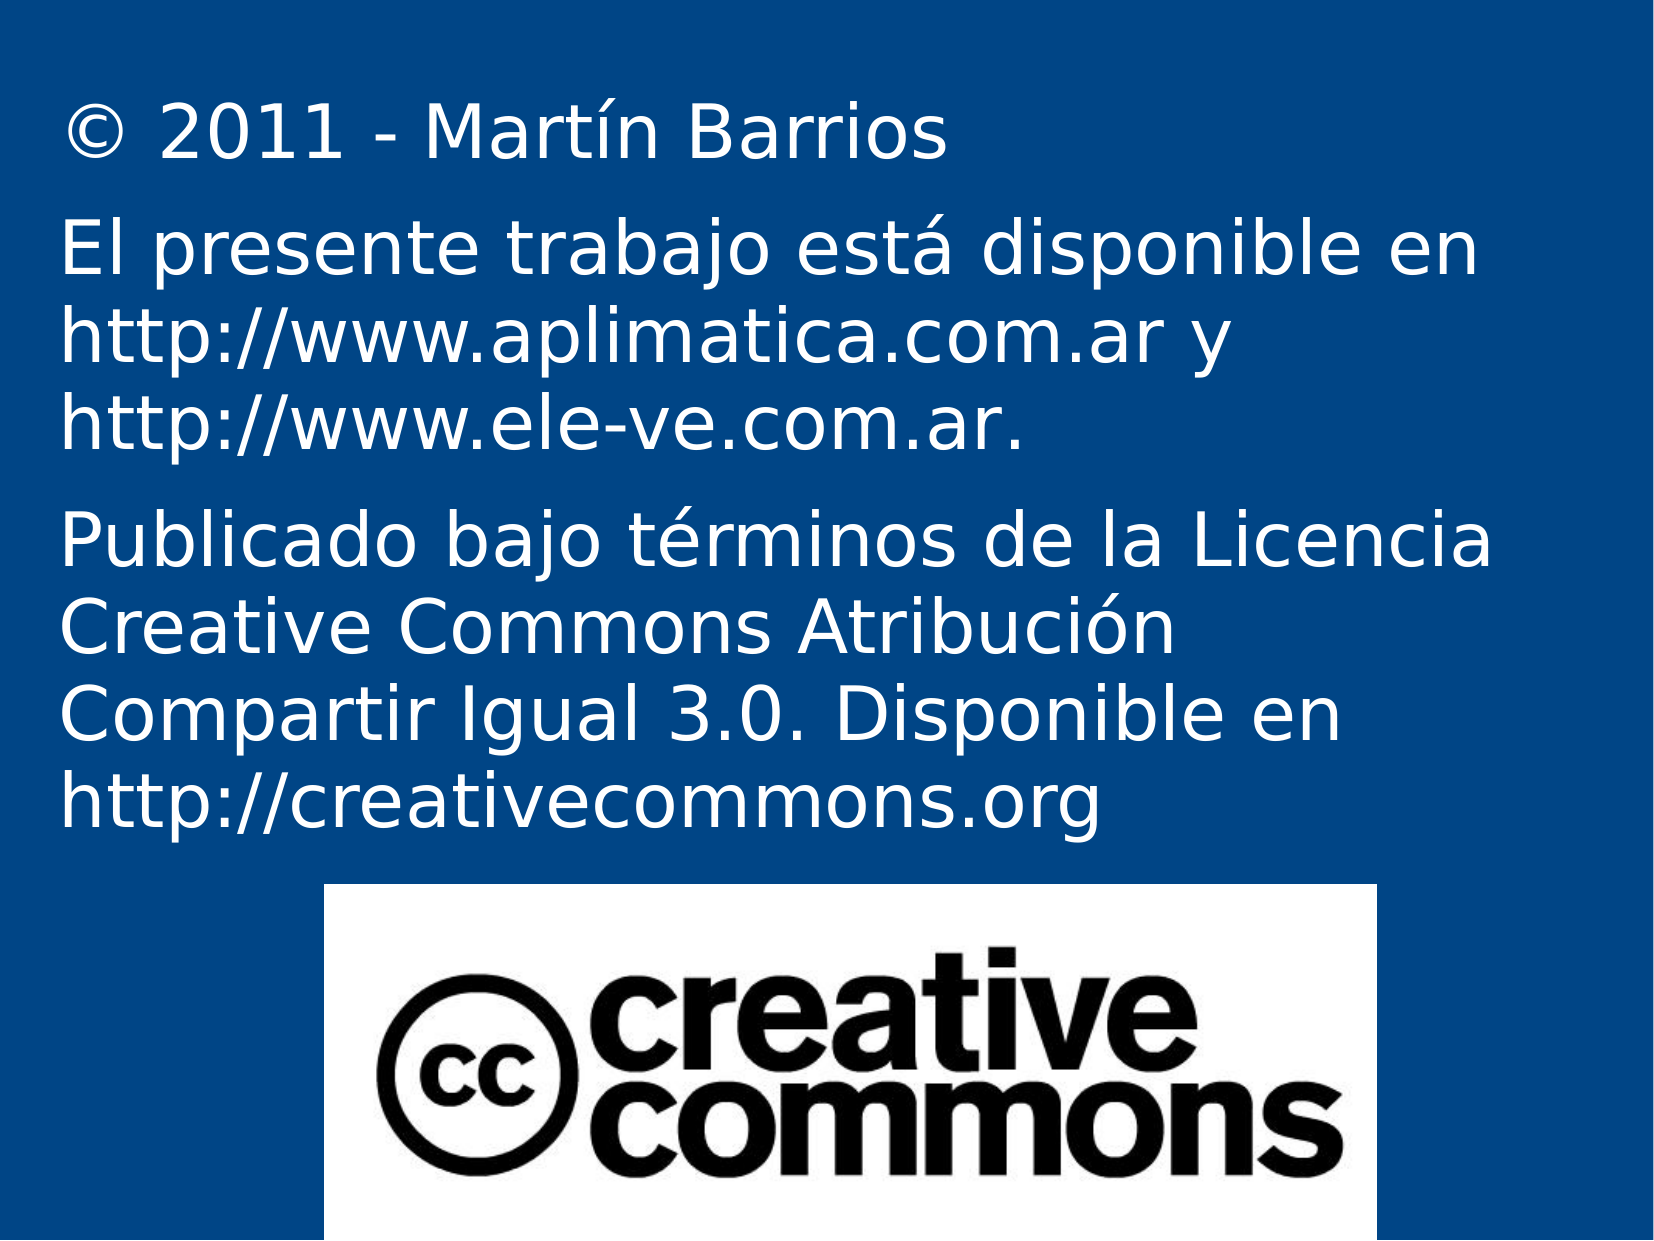

# © 2011 - Martín Barrios
El presente trabajo está disponible en http://www.aplimatica.com.ar y http://www.ele-ve.com.ar.
Publicado bajo términos de la Licencia Creative Commons Atribución Compartir Igual 3.0. Disponible en http://creativecommons.org